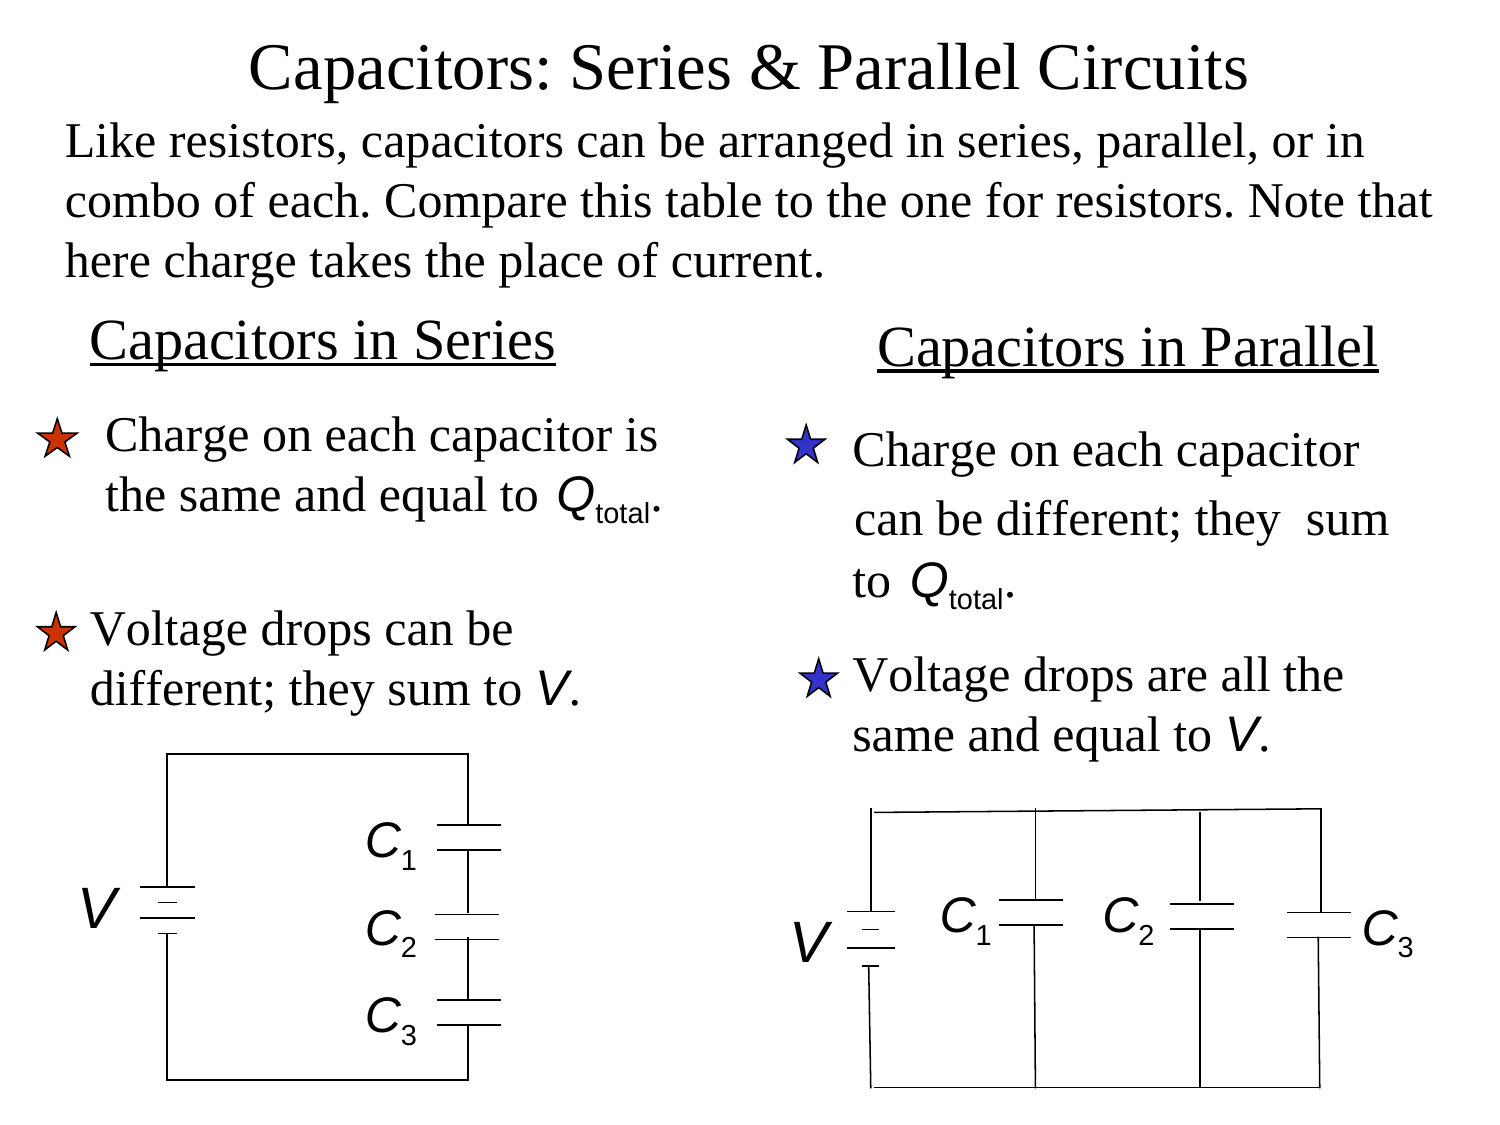

# Capacitors: Series & Parallel Circuits
Like resistors, capacitors can be arranged in series, parallel, or in combo of each. Compare this table to the one for resistors. Note that here charge takes the place of current.
Capacitors in Series
Capacitors in Parallel
Charge on each capacitor is the same and equal to Qtotal.
 Charge on each capacitor
 can be different; they sum
 to Qtotal.
Voltage drops can be different; they sum to V.
Voltage drops are all the same and equal to V.
C1
V
C1
C2
C2
C3
V
C3